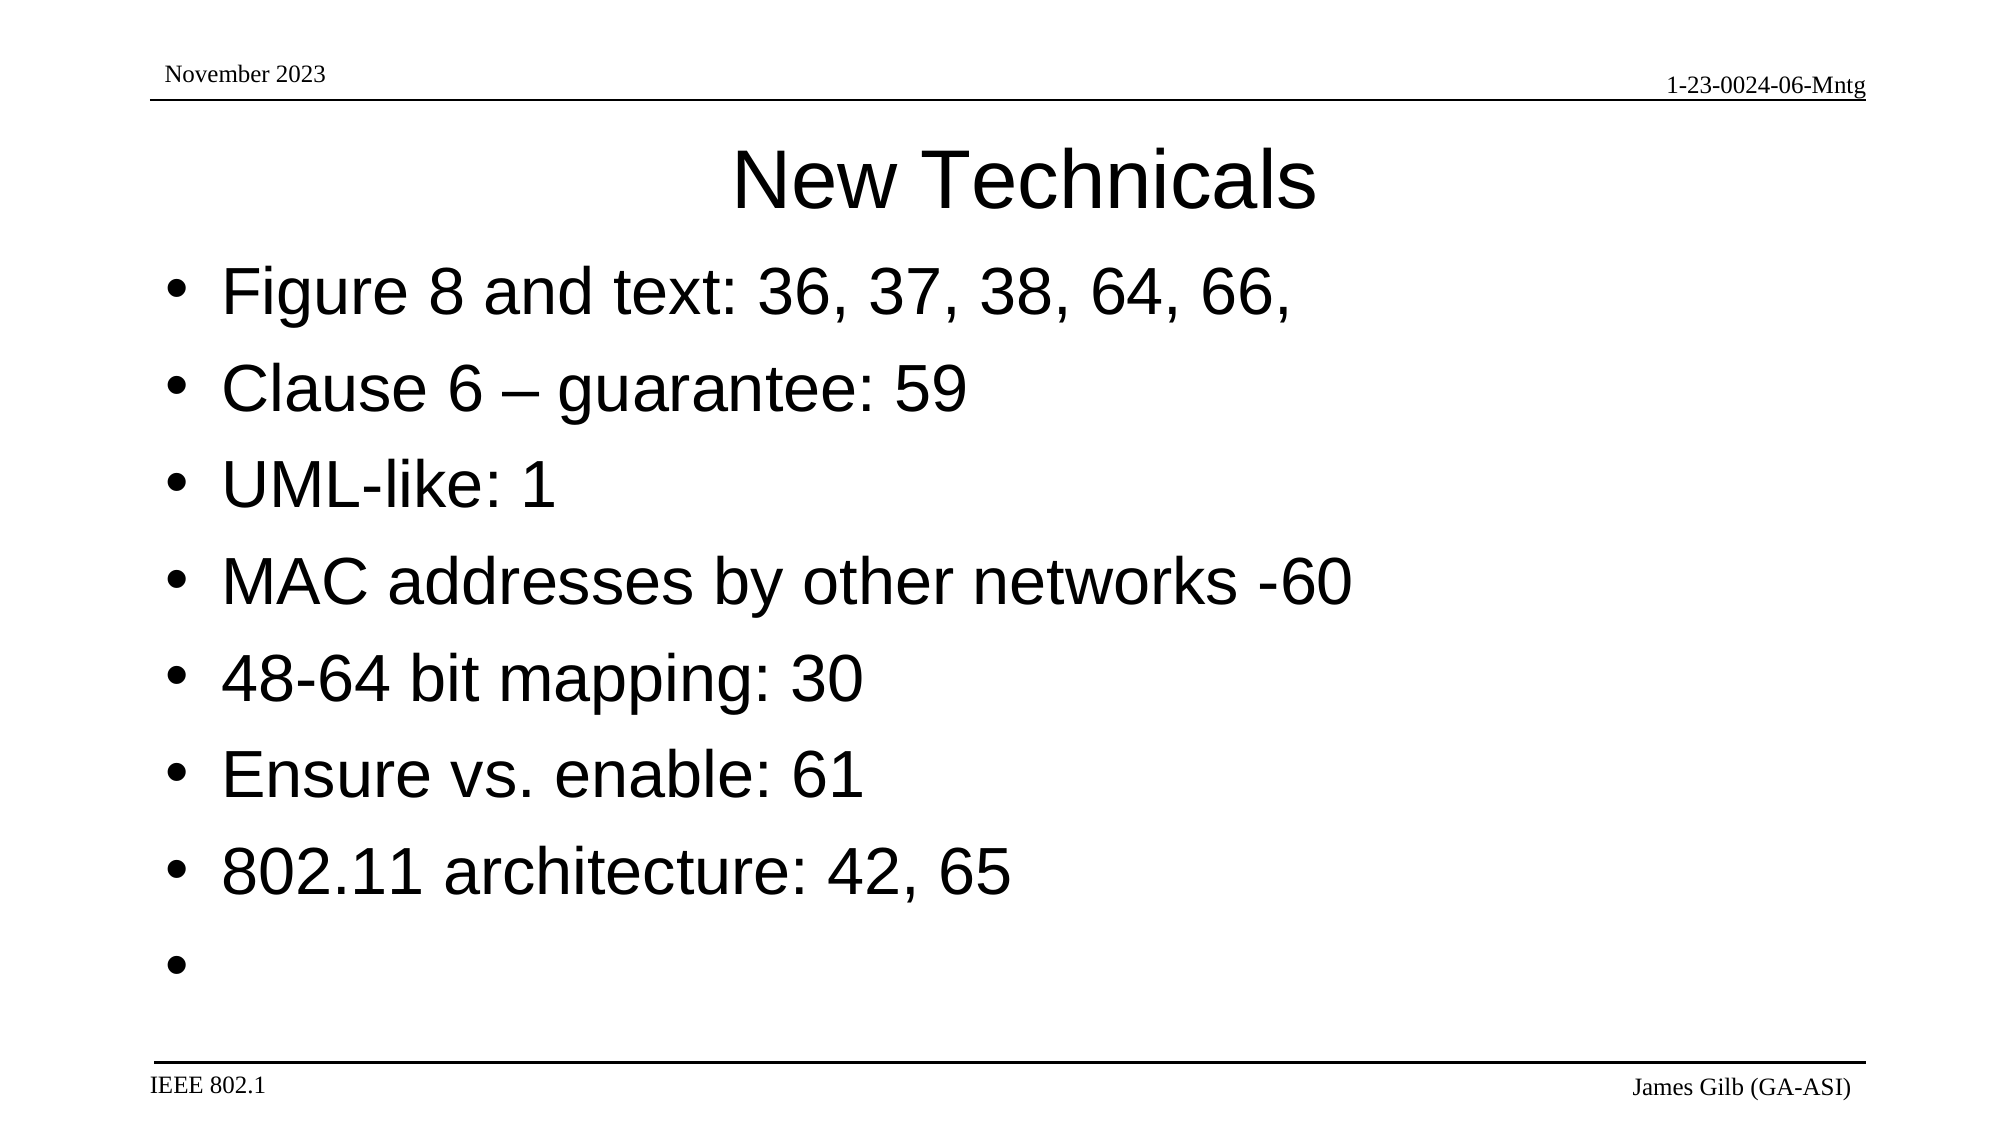

# New Technicals
Figure 8 and text: 36, 37, 38, 64, 66,
Clause 6 – guarantee: 59
UML-like: 1
MAC addresses by other networks -60
48-64 bit mapping: 30
Ensure vs. enable: 61
802.11 architecture: 42, 65